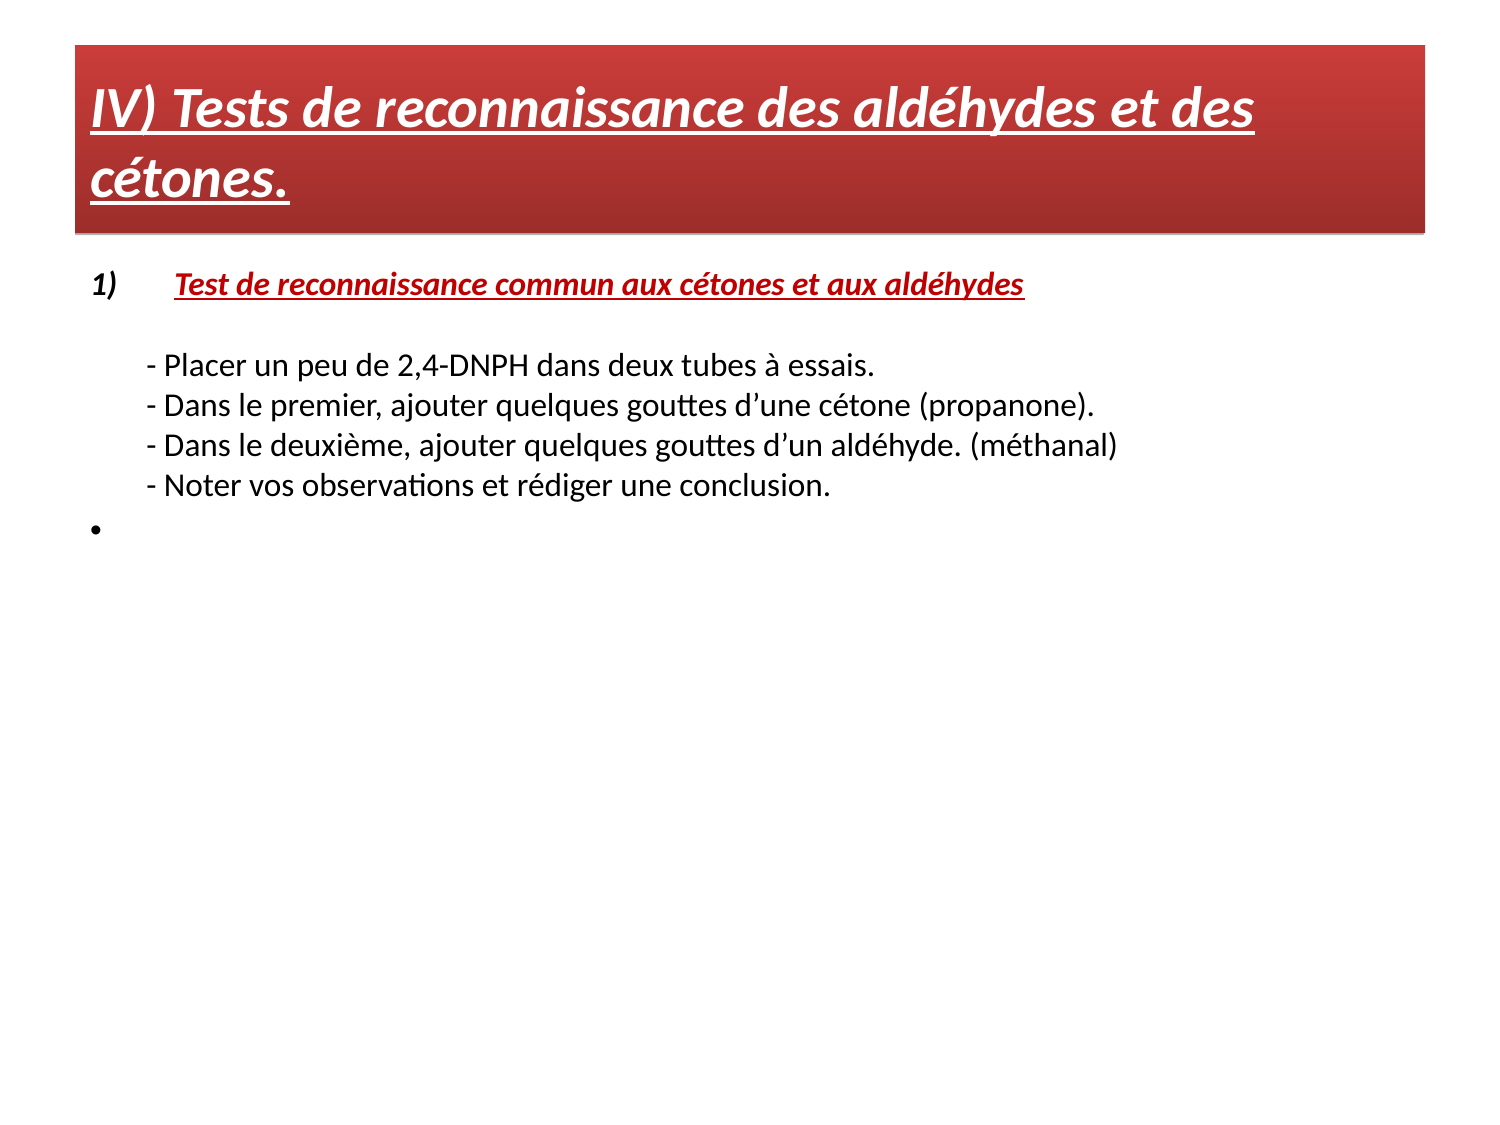

# IV) Tests de reconnaissance des aldéhydes et des cétones.
Test de reconnaissance commun aux cétones et aux aldéhydes
- Placer un peu de 2,4-DNPH dans deux tubes à essais.
- Dans le premier, ajouter quelques gouttes d’une cétone (propanone).
- Dans le deuxième, ajouter quelques gouttes d’un aldéhyde. (méthanal)
- Noter vos observations et rédiger une conclusion.